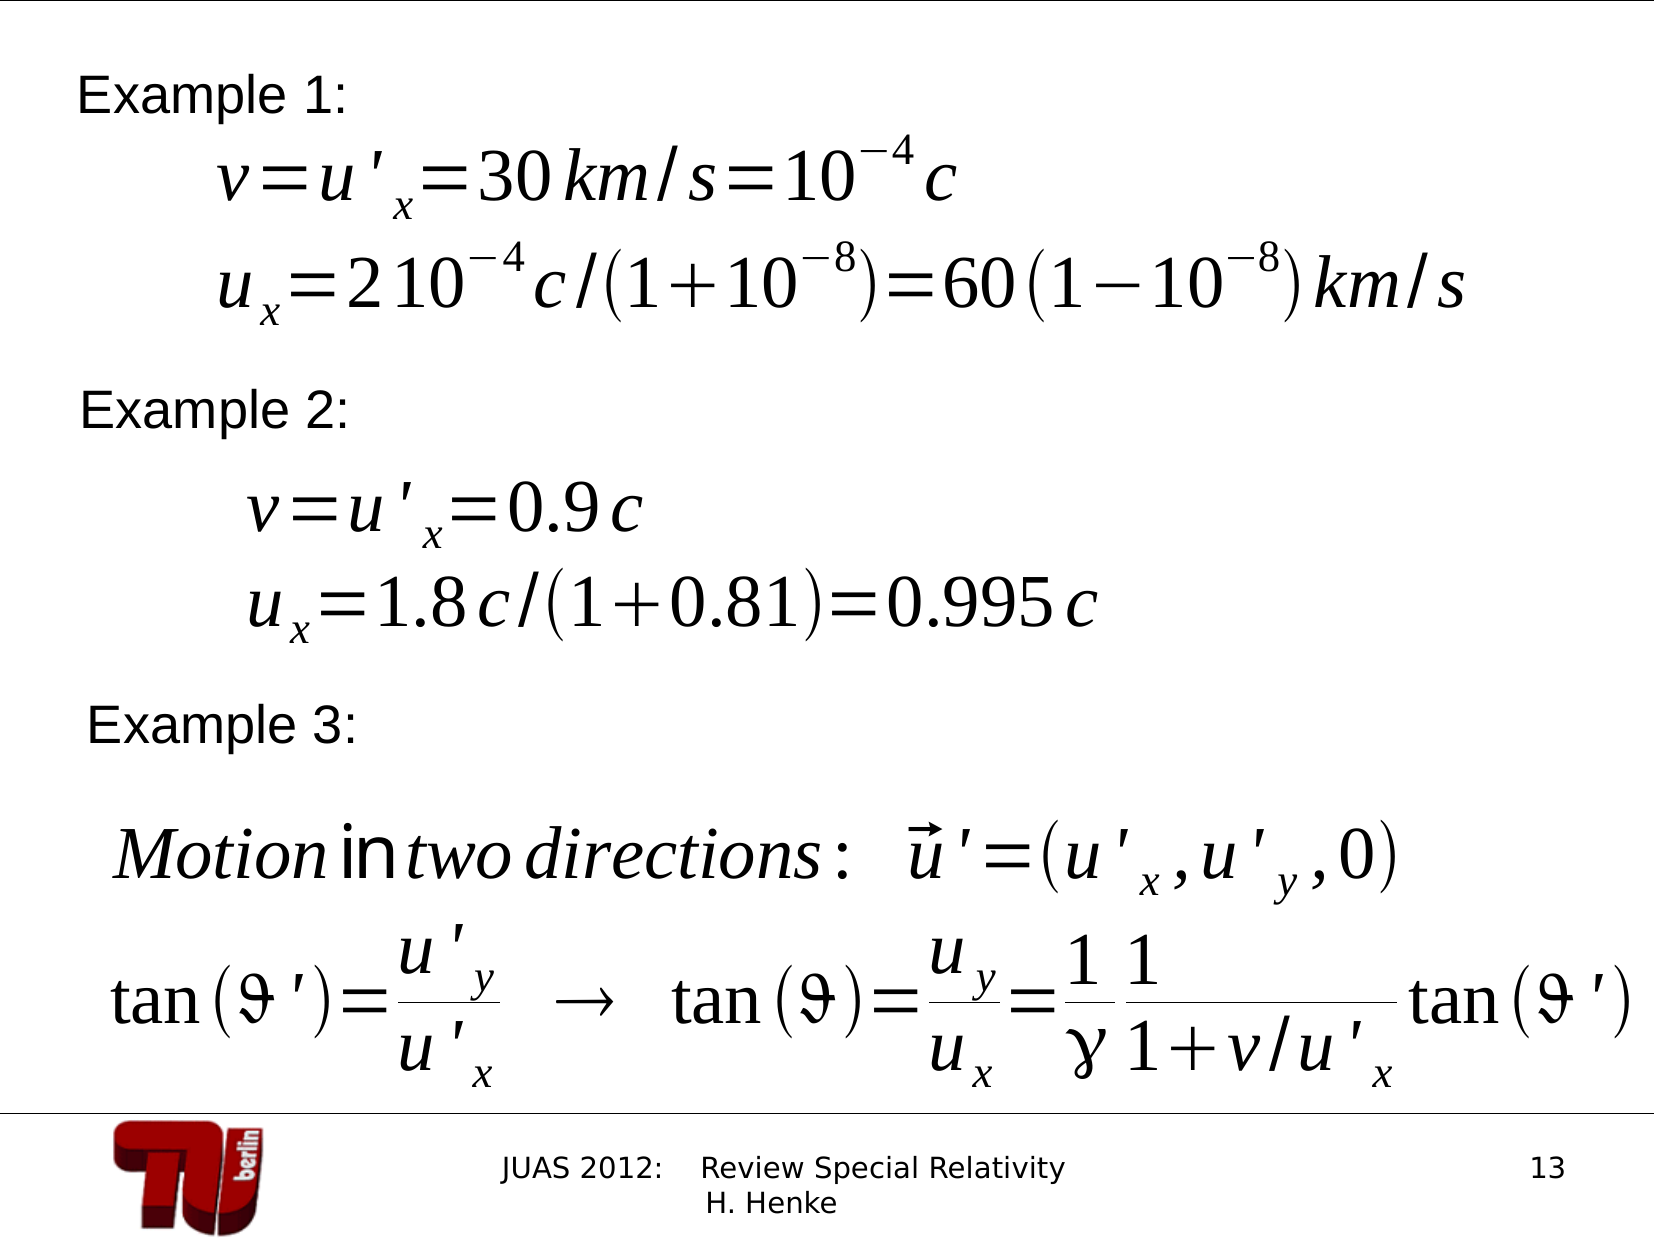

Example 1:
Example 2:
Example 3:
13